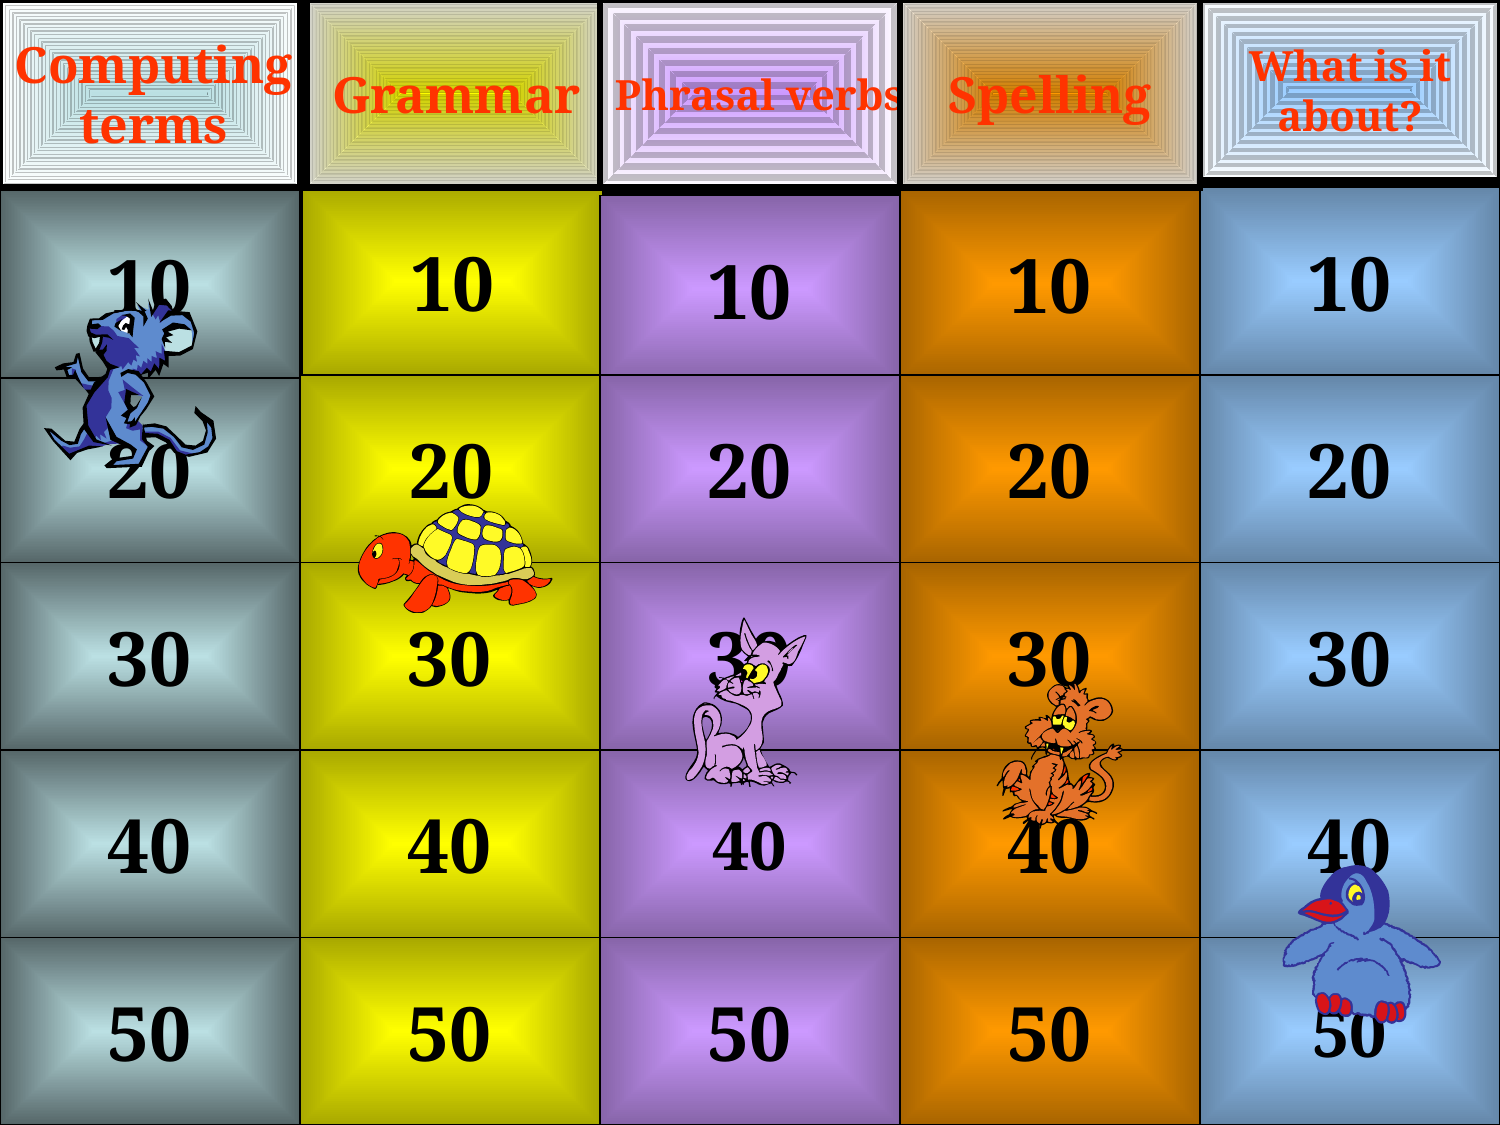

Computing
terms
Grammar
Phrasal verbs
Spelling
What is it
about?
10
10
10
10
10
20
20
20
20
20
30
30
30
30
30
40
40
40
40
40
50
50
50
50
50